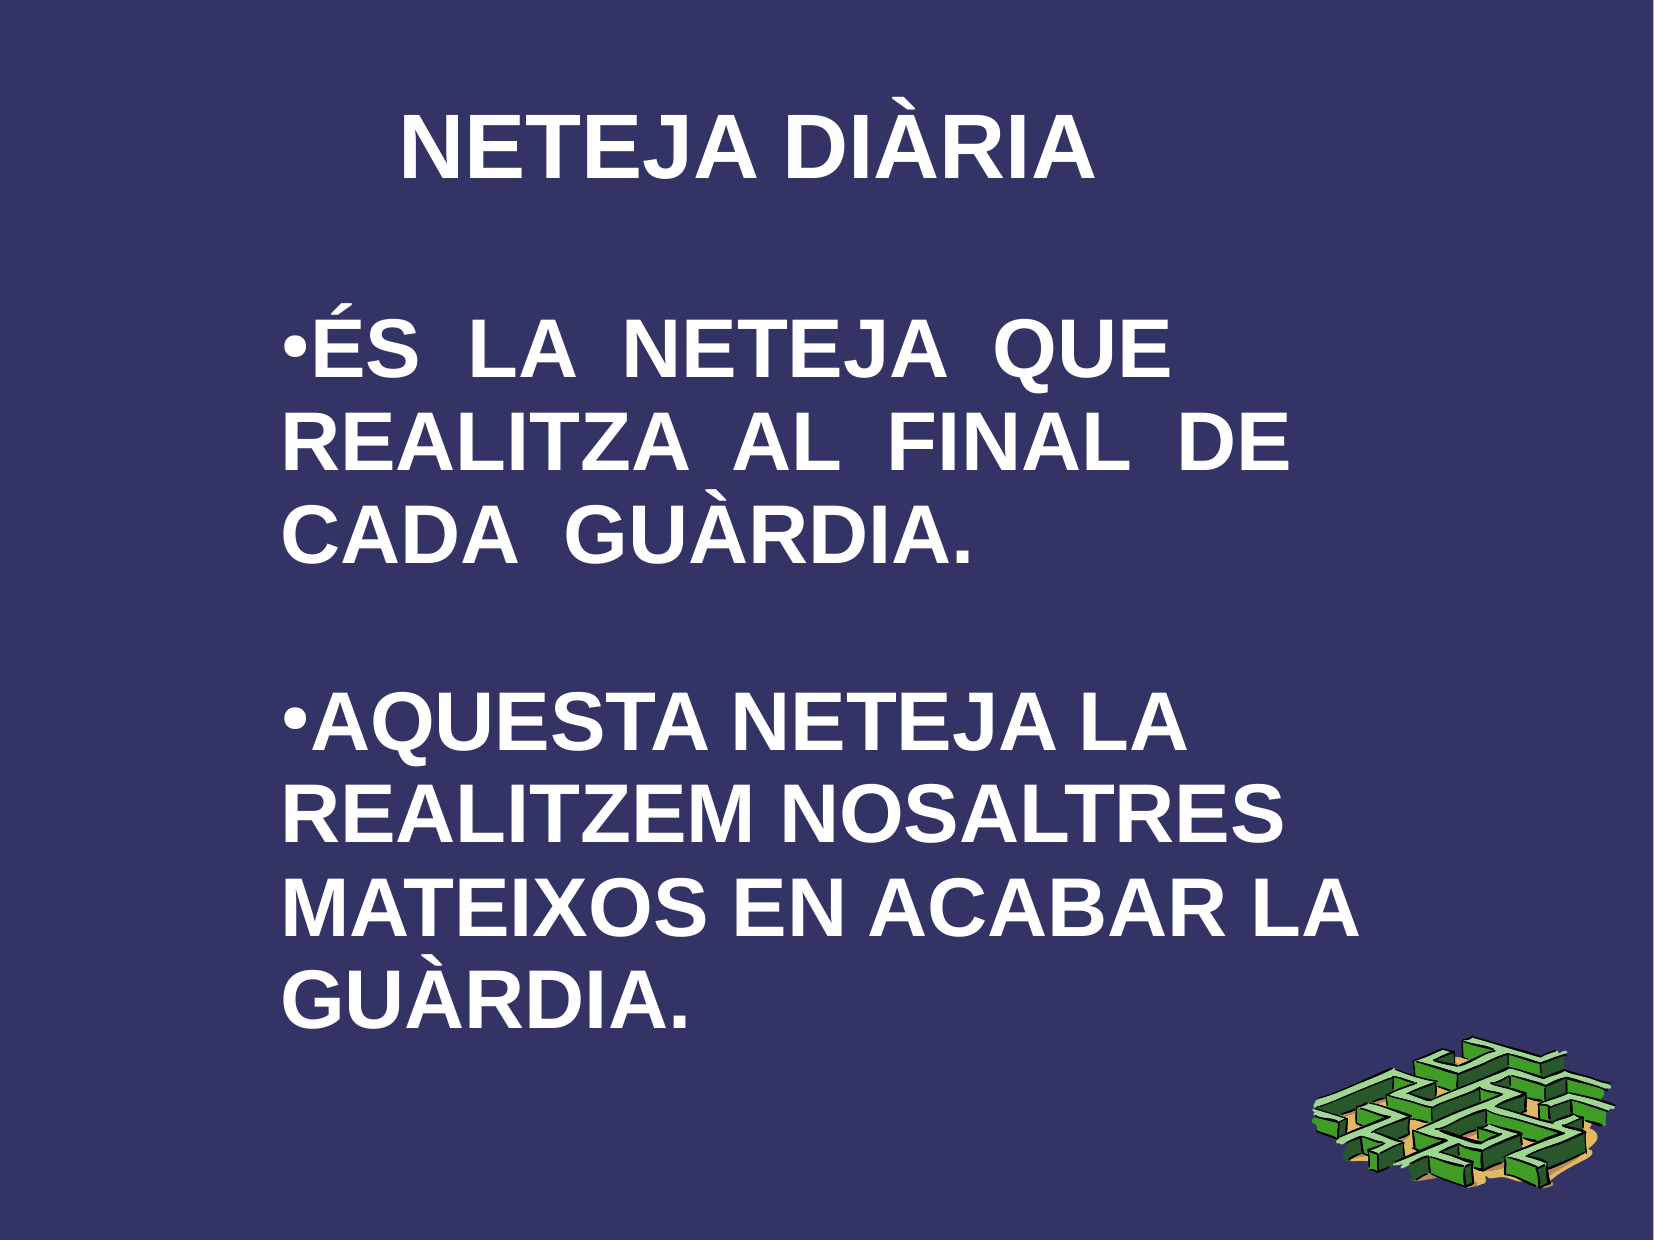

NETEJA DIÀRIA
ÉS LA NETEJA QUE REALITZA AL FINAL DE CADA GUÀRDIA.
AQUESTA NETEJA LA REALITZEM NOSALTRES MATEIXOS EN ACABAR LA GUÀRDIA.